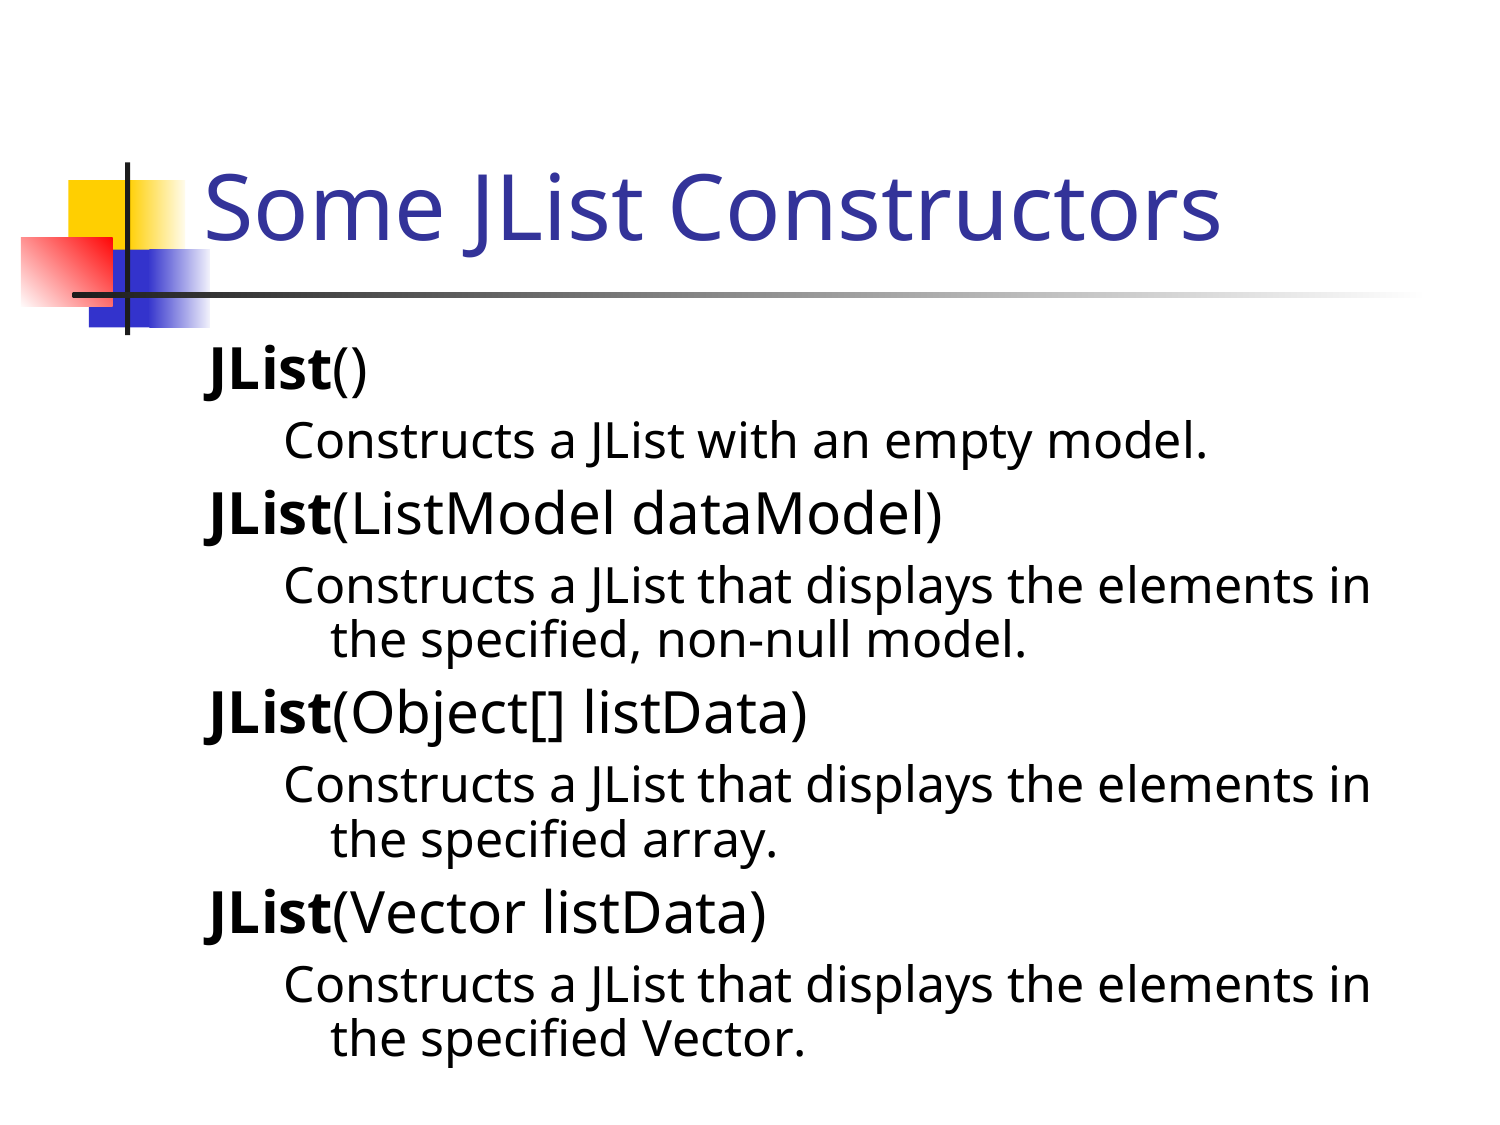

# Some JList Constructors
JList()
Constructs a JList with an empty model.
JList(ListModel dataModel)
Constructs a JList that displays the elements in the specified, non-null model.
JList(Object[] listData)
Constructs a JList that displays the elements in the specified array.
JList(Vector listData)
Constructs a JList that displays the elements in the specified Vector.